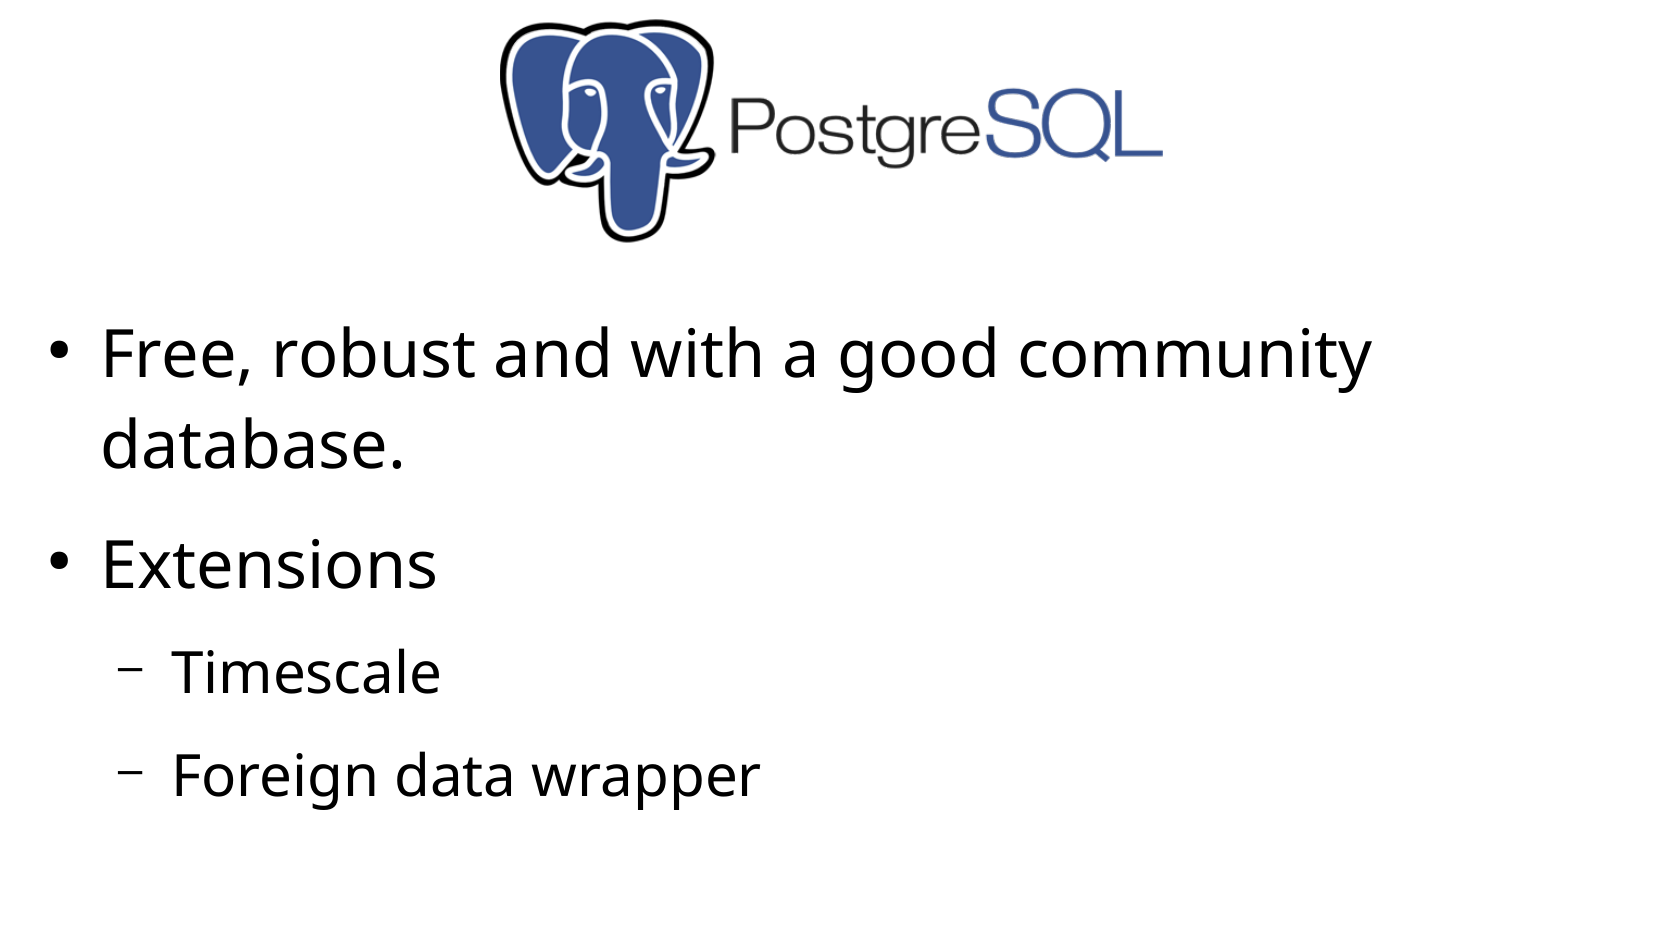

# Free, robust and with a good community database.
Extensions
Timescale
Foreign data wrapper